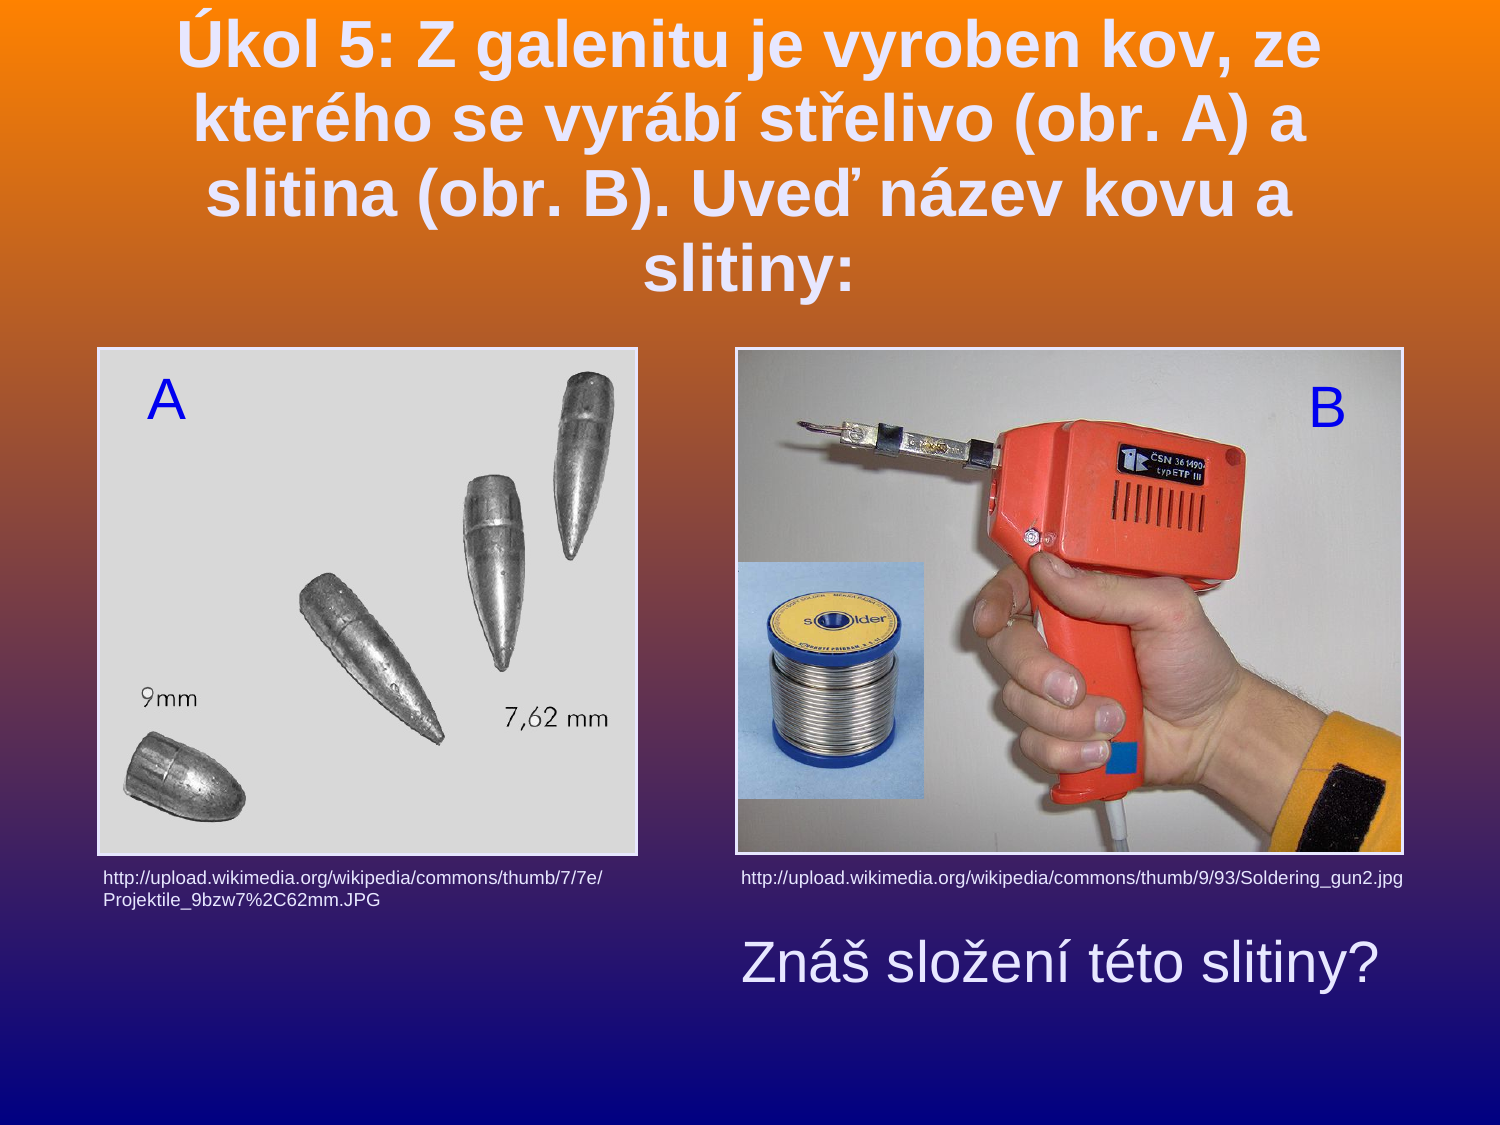

# Úkol 5: Z galenitu je vyroben kov, ze kterého se vyrábí střelivo (obr. A) a slitina (obr. B). Uveď název kovu a slitiny:
A
B
http://upload.wikimedia.org/wikipedia/commons/thumb/7/7e/Projektile_9bzw7%2C62mm.JPG
http://upload.wikimedia.org/wikipedia/commons/thumb/9/93/Soldering_gun2.jpg
Znáš složení této slitiny?